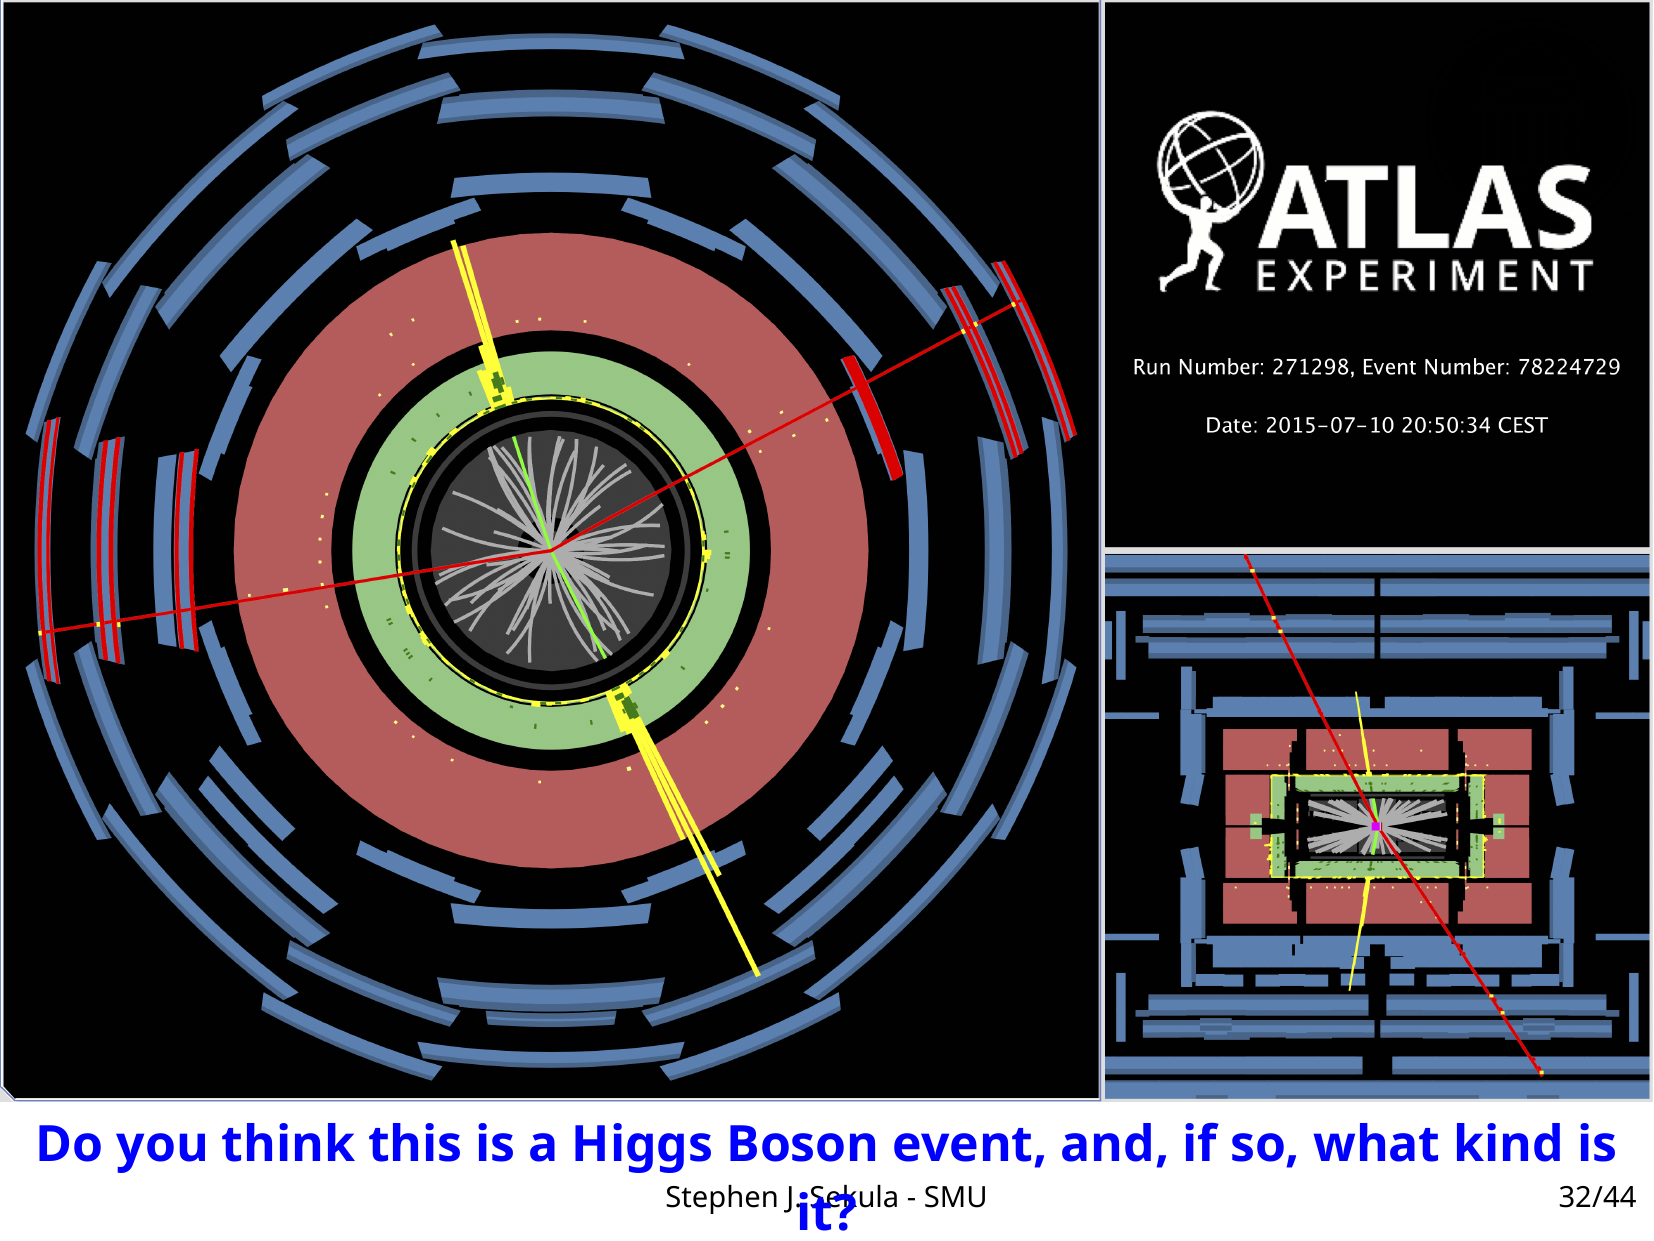

Do you think this is a Higgs Boson event, and, if so, what kind is it?
32
Stephen J. Sekula - SMU